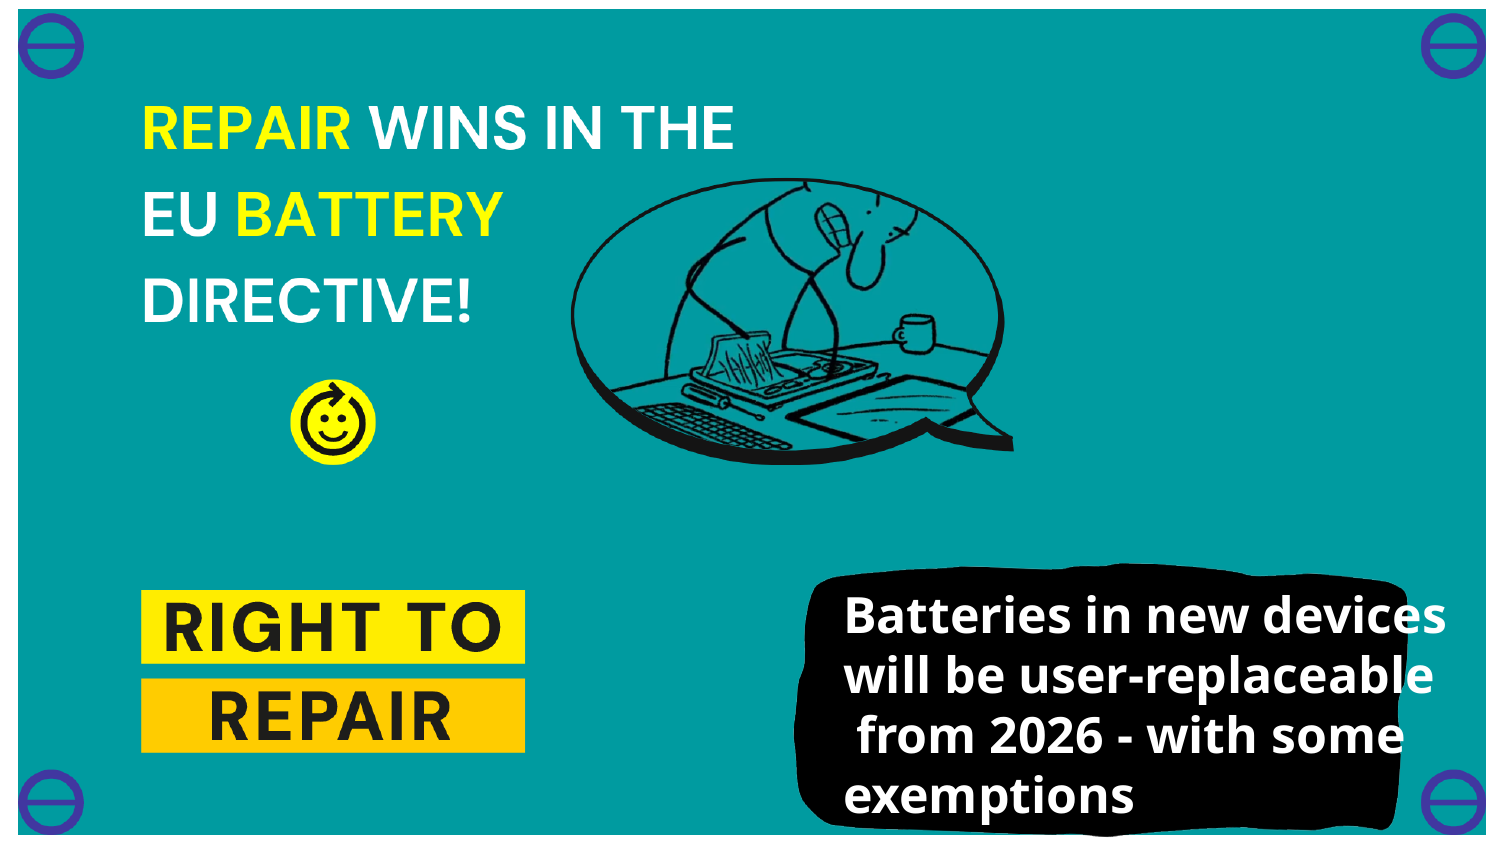

#
Batteries in new devices
will be user-replaceable
 from 2026 - with some
exemptions